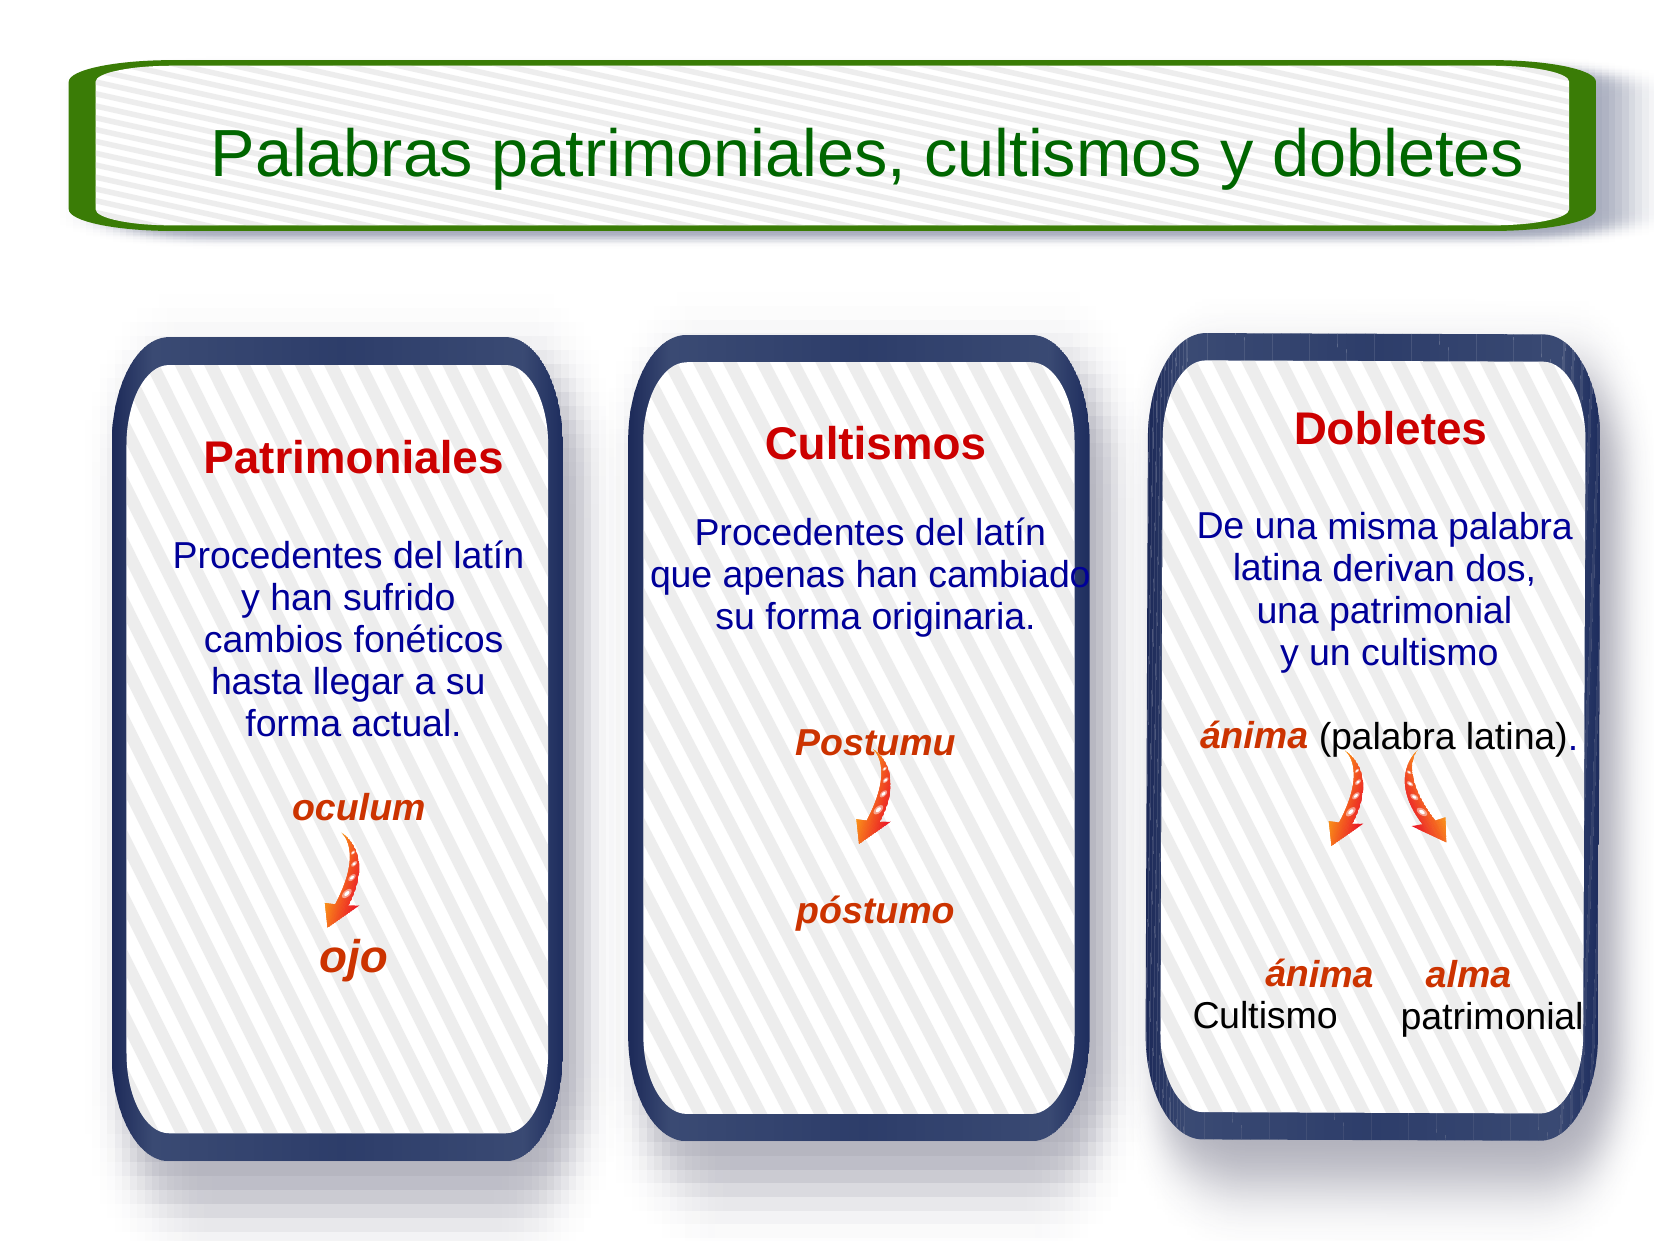

Palabras patrimoniales, cultismos y dobletes
#
Dobletes
De una misma palabra
latina derivan dos,
una patrimonial
y un cultismo
ánima (palabra latina).
ánima alma
Cultismo patrimonial
Patrimoniales
Procedentes del latín
y han sufrido
cambios fonéticos
hasta llegar a su
forma actual.
 oculum
ojo
Cultismos
Procedentes del latín
que apenas han cambiado
su forma originaria.
Postumu
póstumo